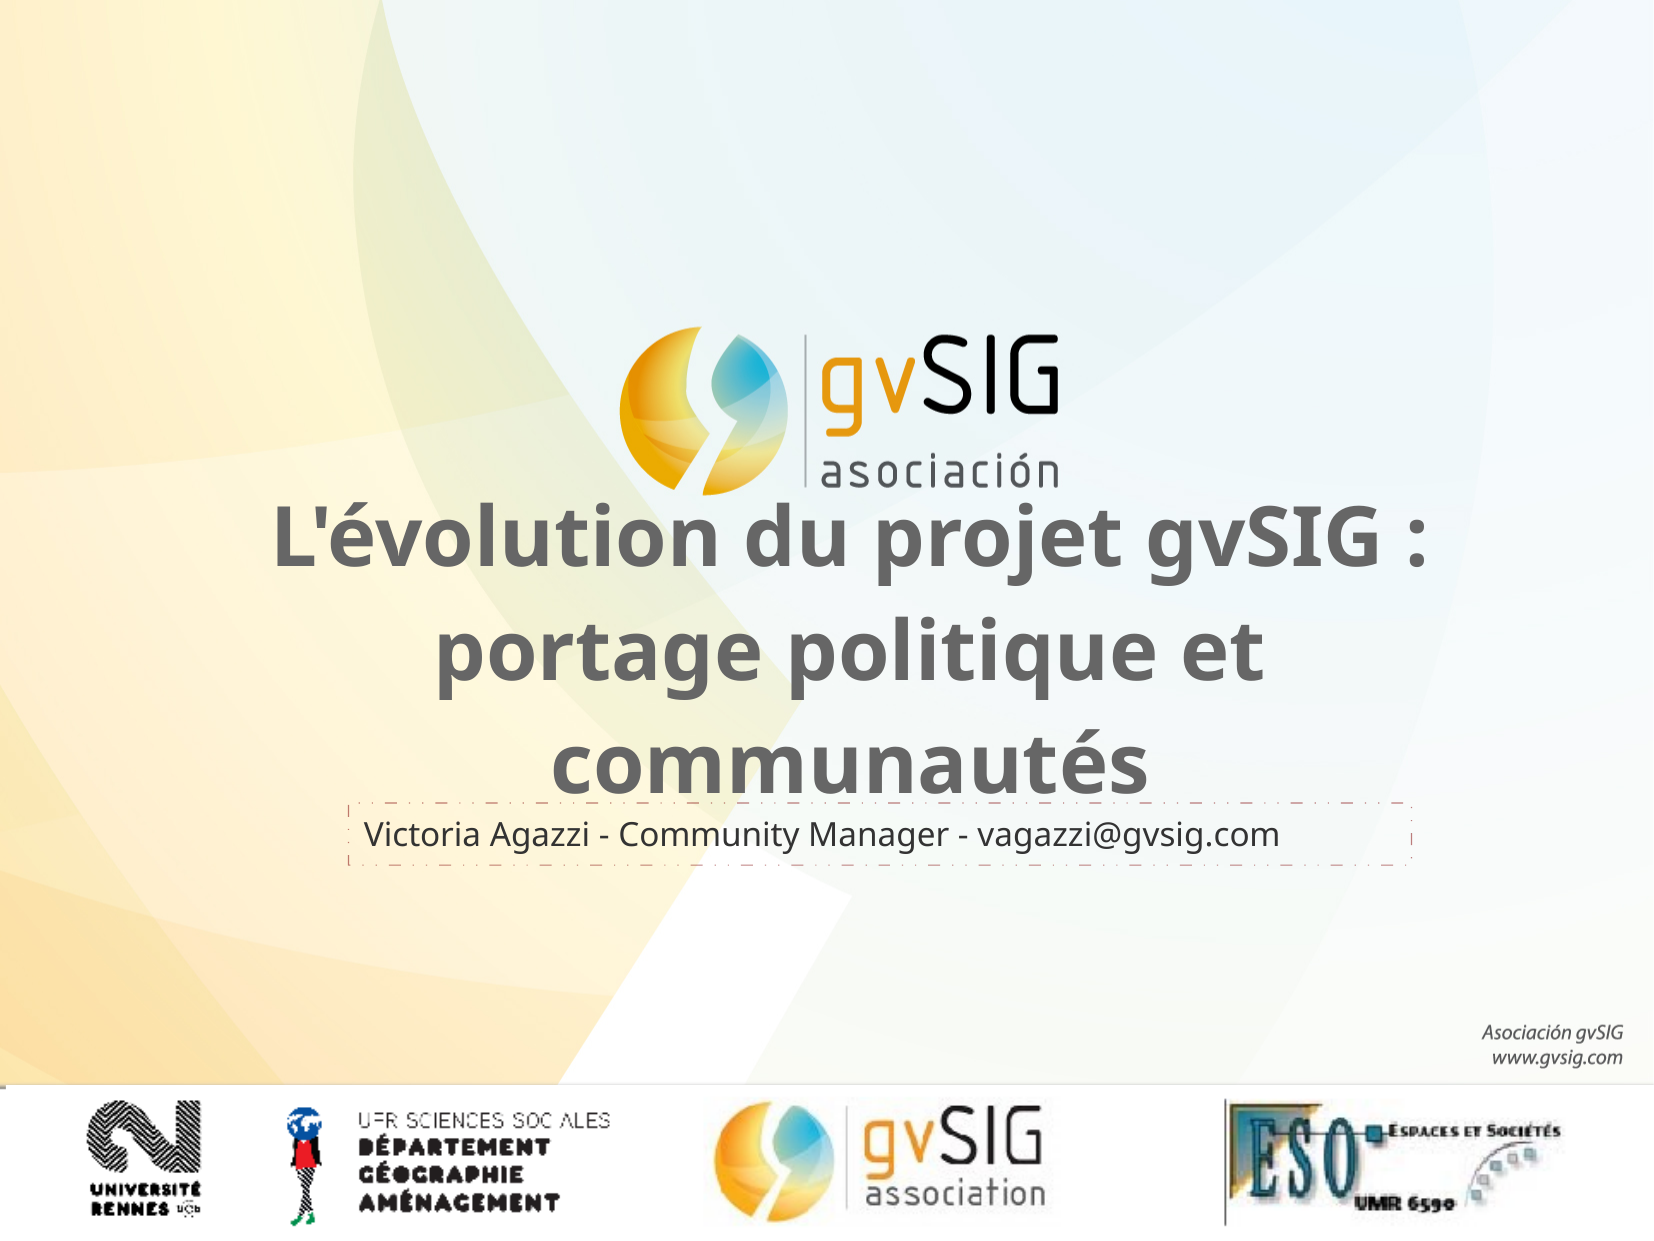

# L'évolution du projet gvSIG : portage politique et communautés
Victoria Agazzi - Community Manager - vagazzi@gvsig.com